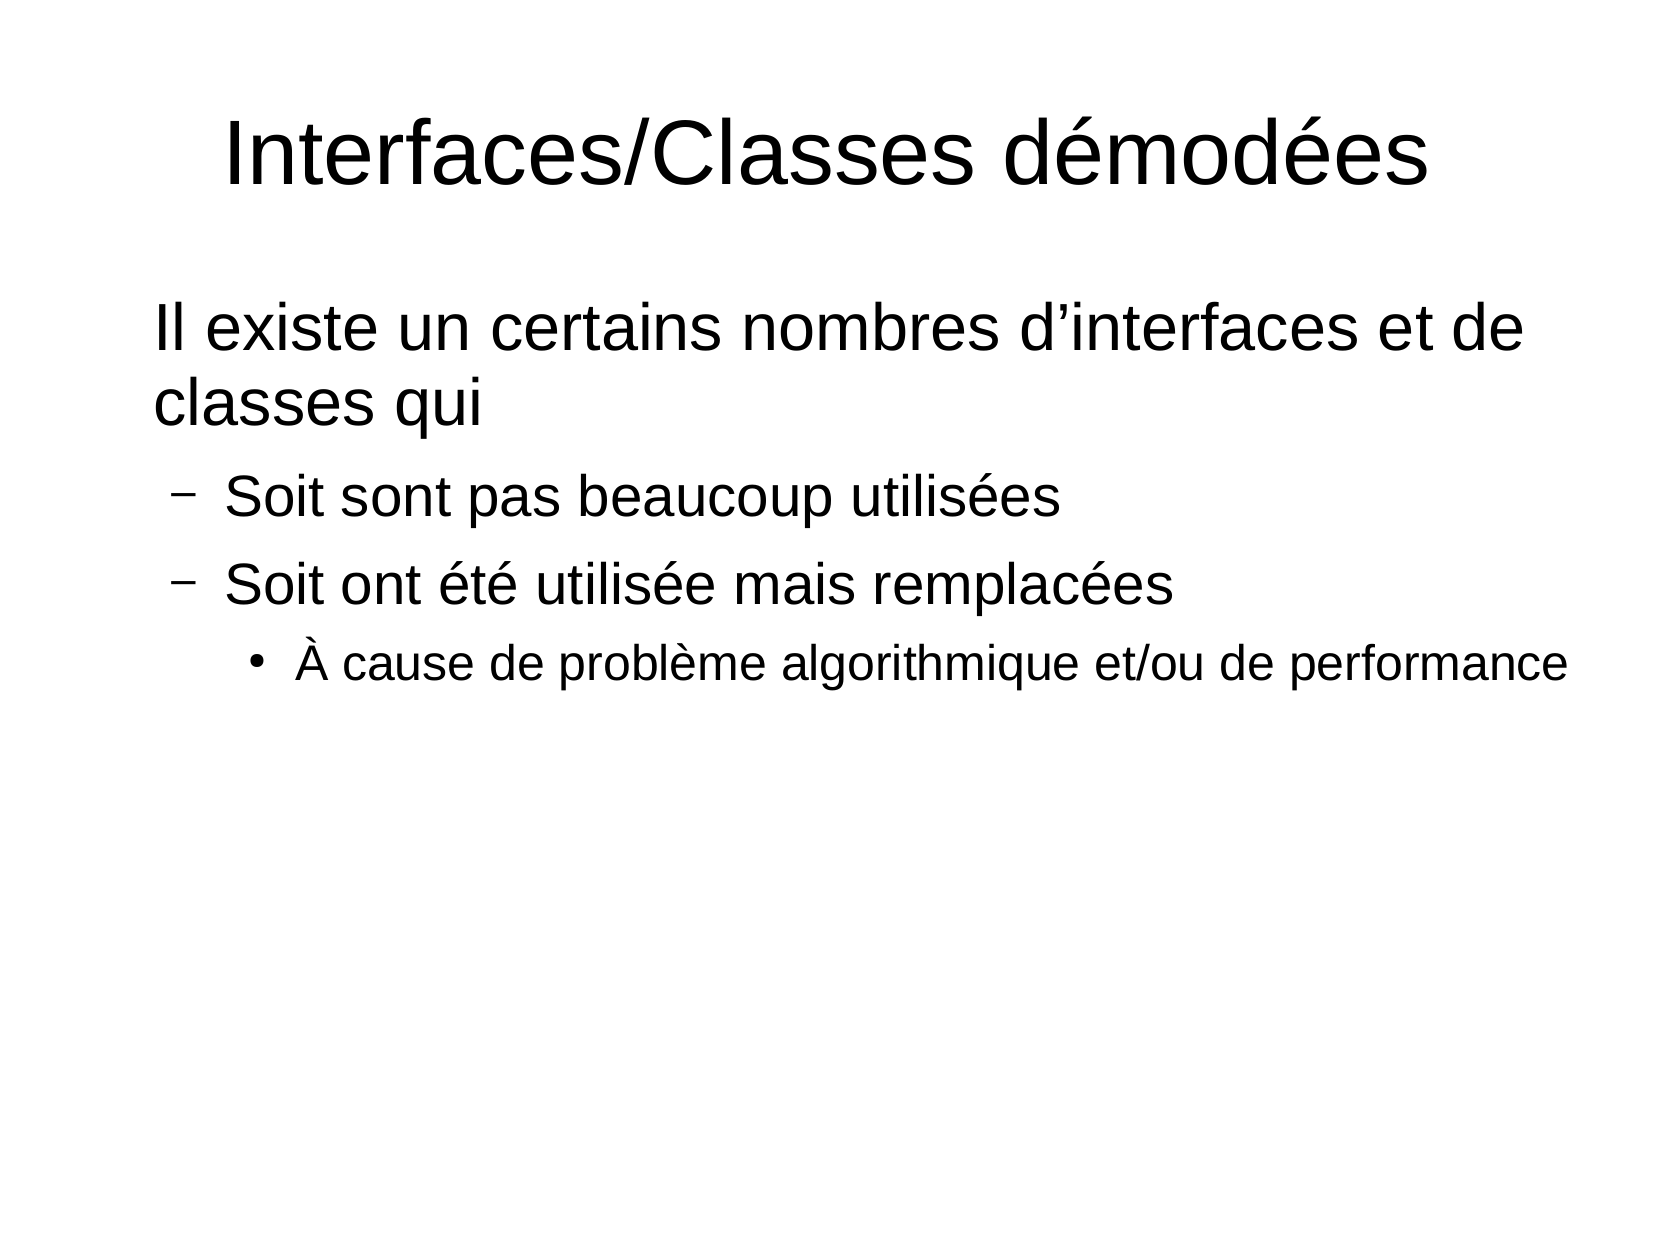

# Interfaces/Classes démodées
Il existe un certains nombres d’interfaces et de classes qui
Soit sont pas beaucoup utilisées
Soit ont été utilisée mais remplacées
À cause de problème algorithmique et/ou de performance